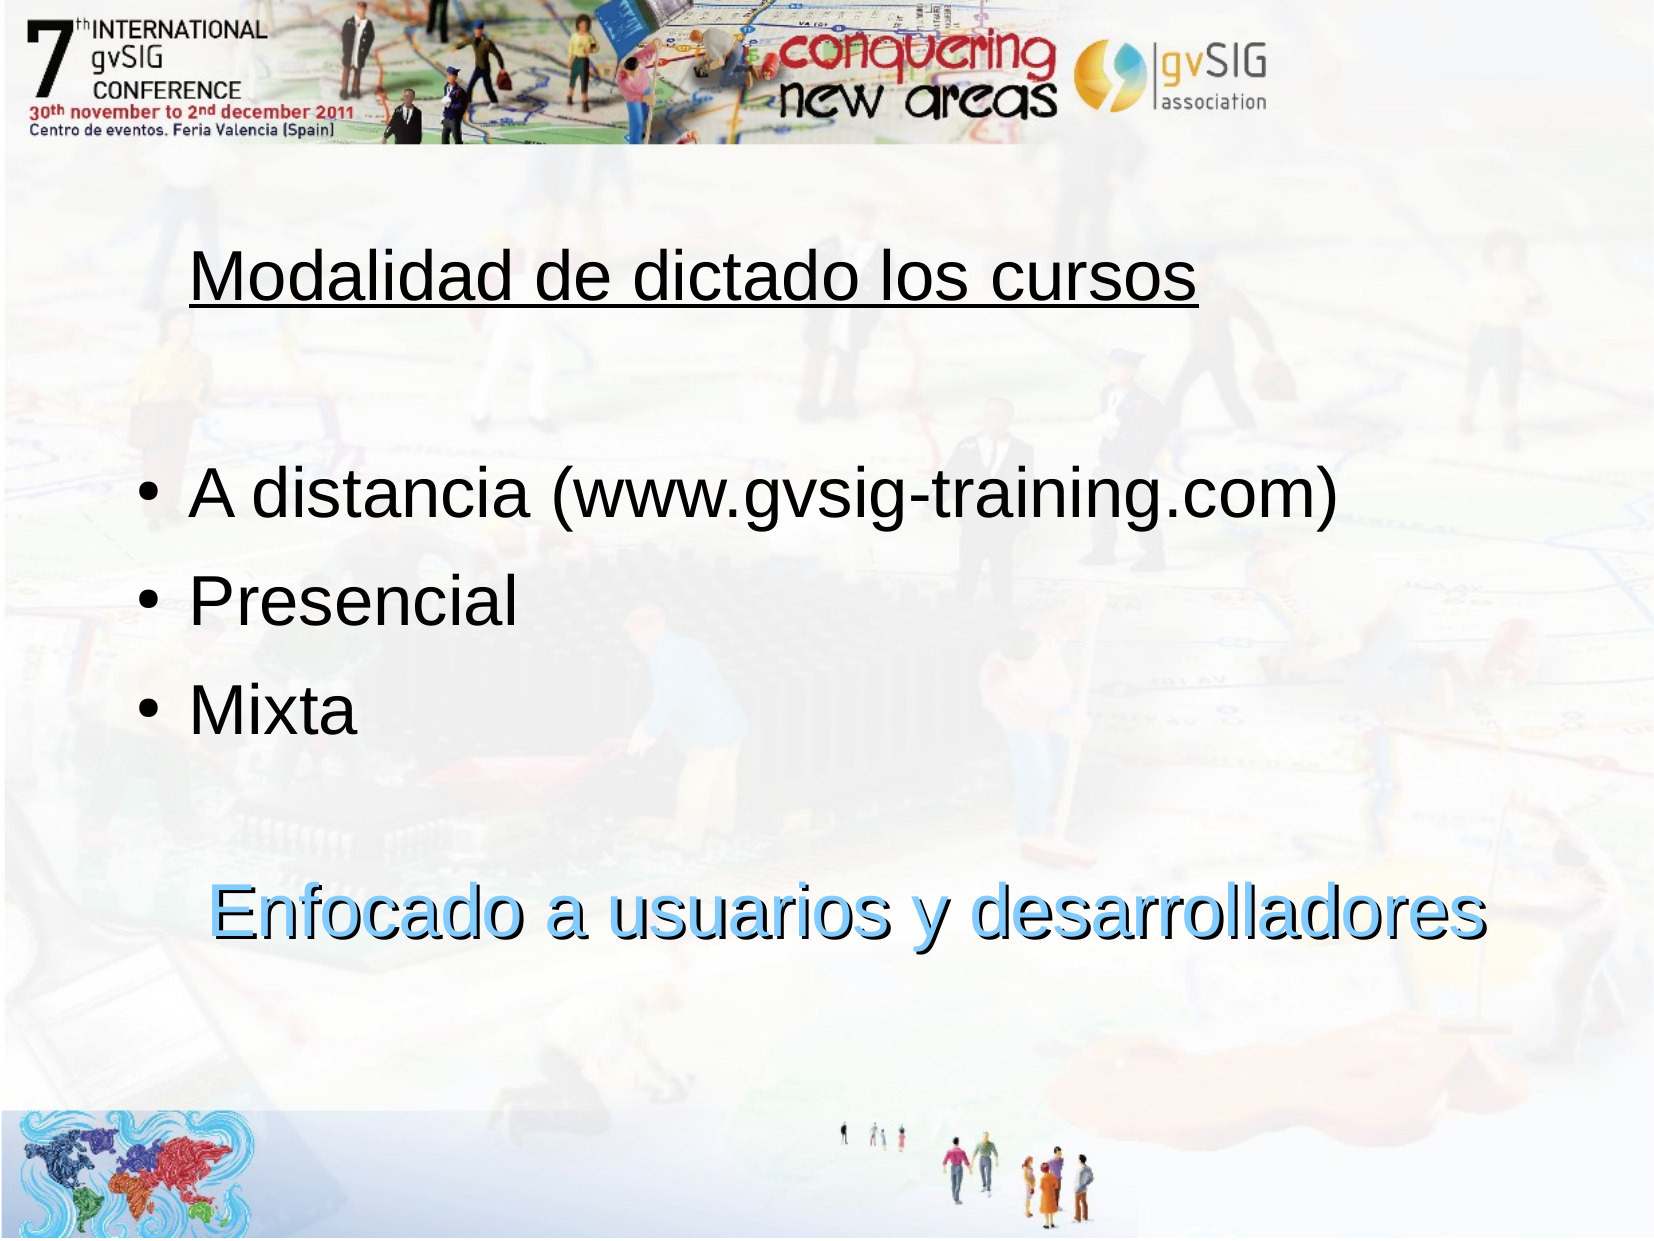

# Modalidad de dictado los cursos
A distancia (www.gvsig-training.com)
Presencial
Mixta
Enfocado a usuarios y desarrolladores